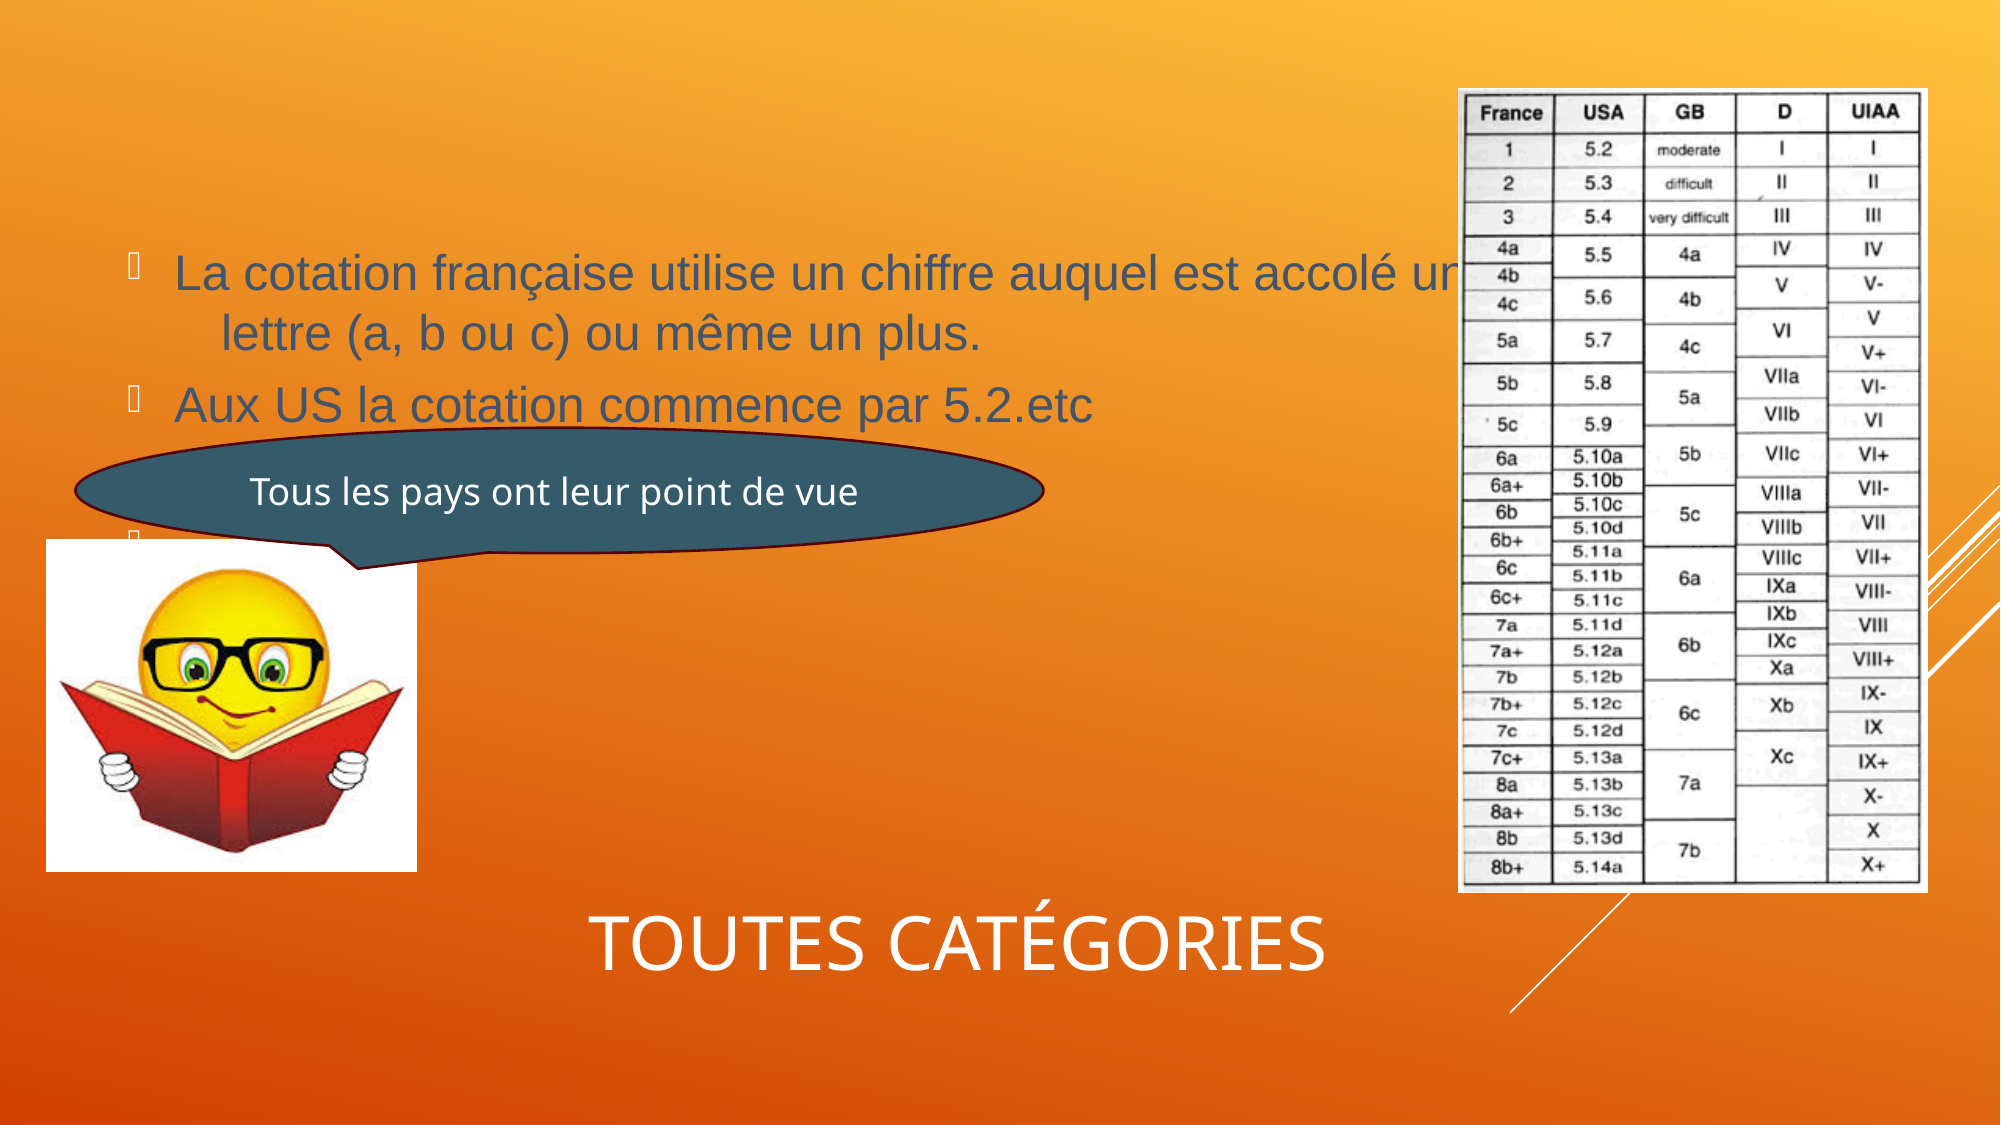

La cotation française utilise un chiffre auquel est accolé une lettre (a, b ou c) ou même un plus.
Aux US la cotation commence par 5.2.etc
Tous les pays ont leur point de vue
# Toutes catégories